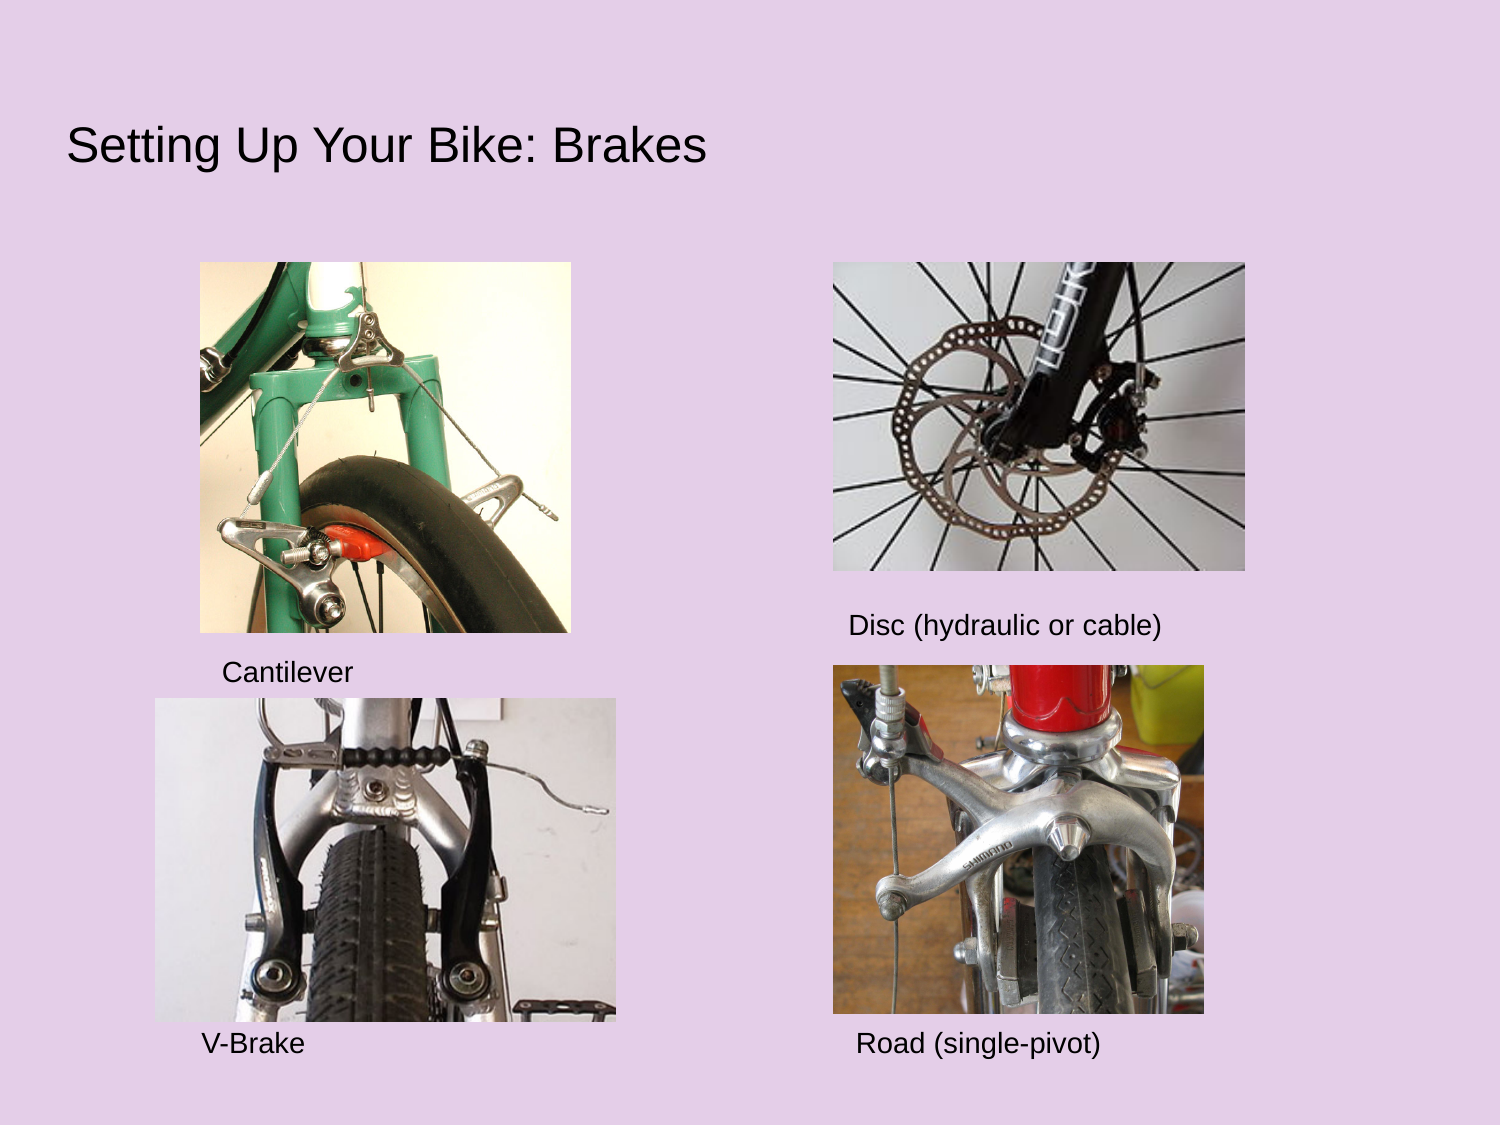

# Setting Up Your Bike: Brakes
Disc (hydraulic or cable)
Cantilever
V-Brake
Road (single-pivot)